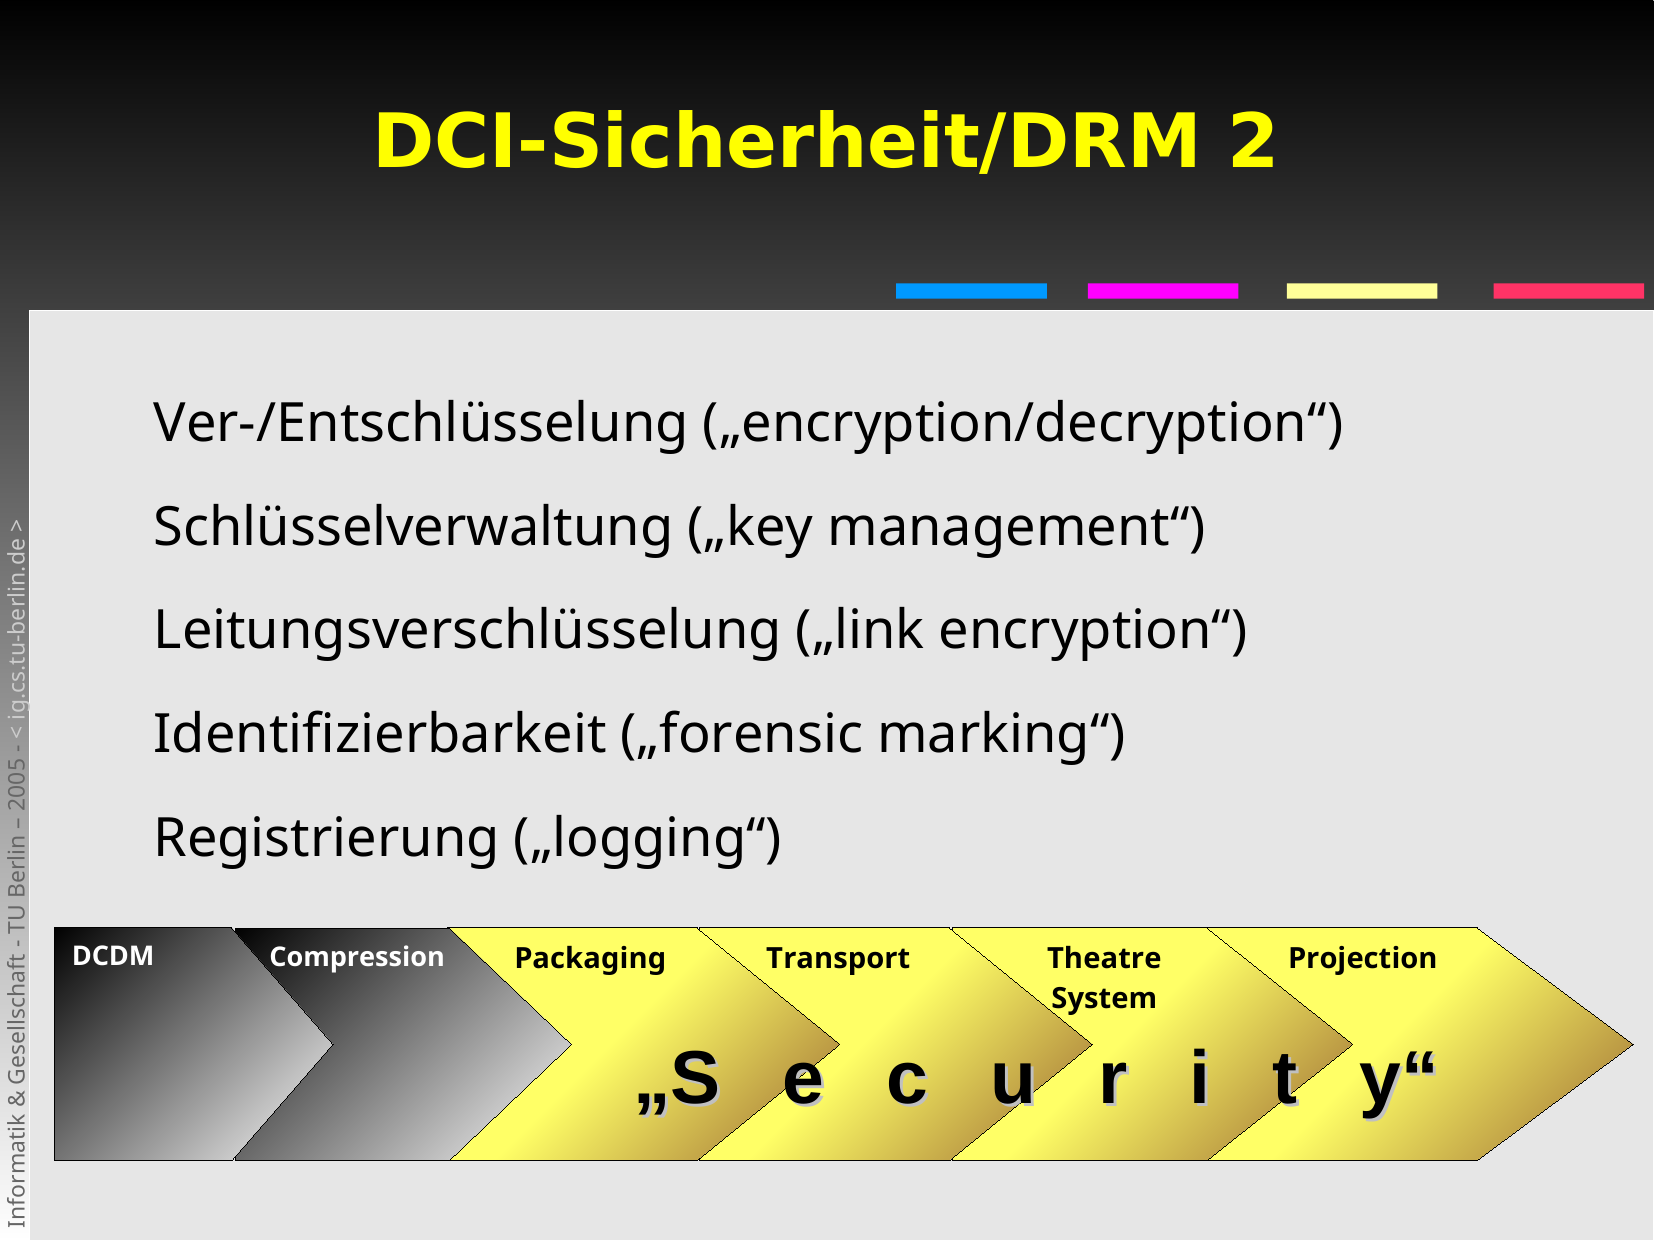

# DCI-Sicherheit/DRM 2
Ver-/Entschlüsselung („encryption/decryption“)
Schlüsselverwaltung („key management“)
Leitungsverschlüsselung („link encryption“)
Identifizierbarkeit („forensic marking“)
Registrierung („logging“)
DCDM
Projection
Compression
Packaging
Transport
Theatre
System
„S e c u r i t y“